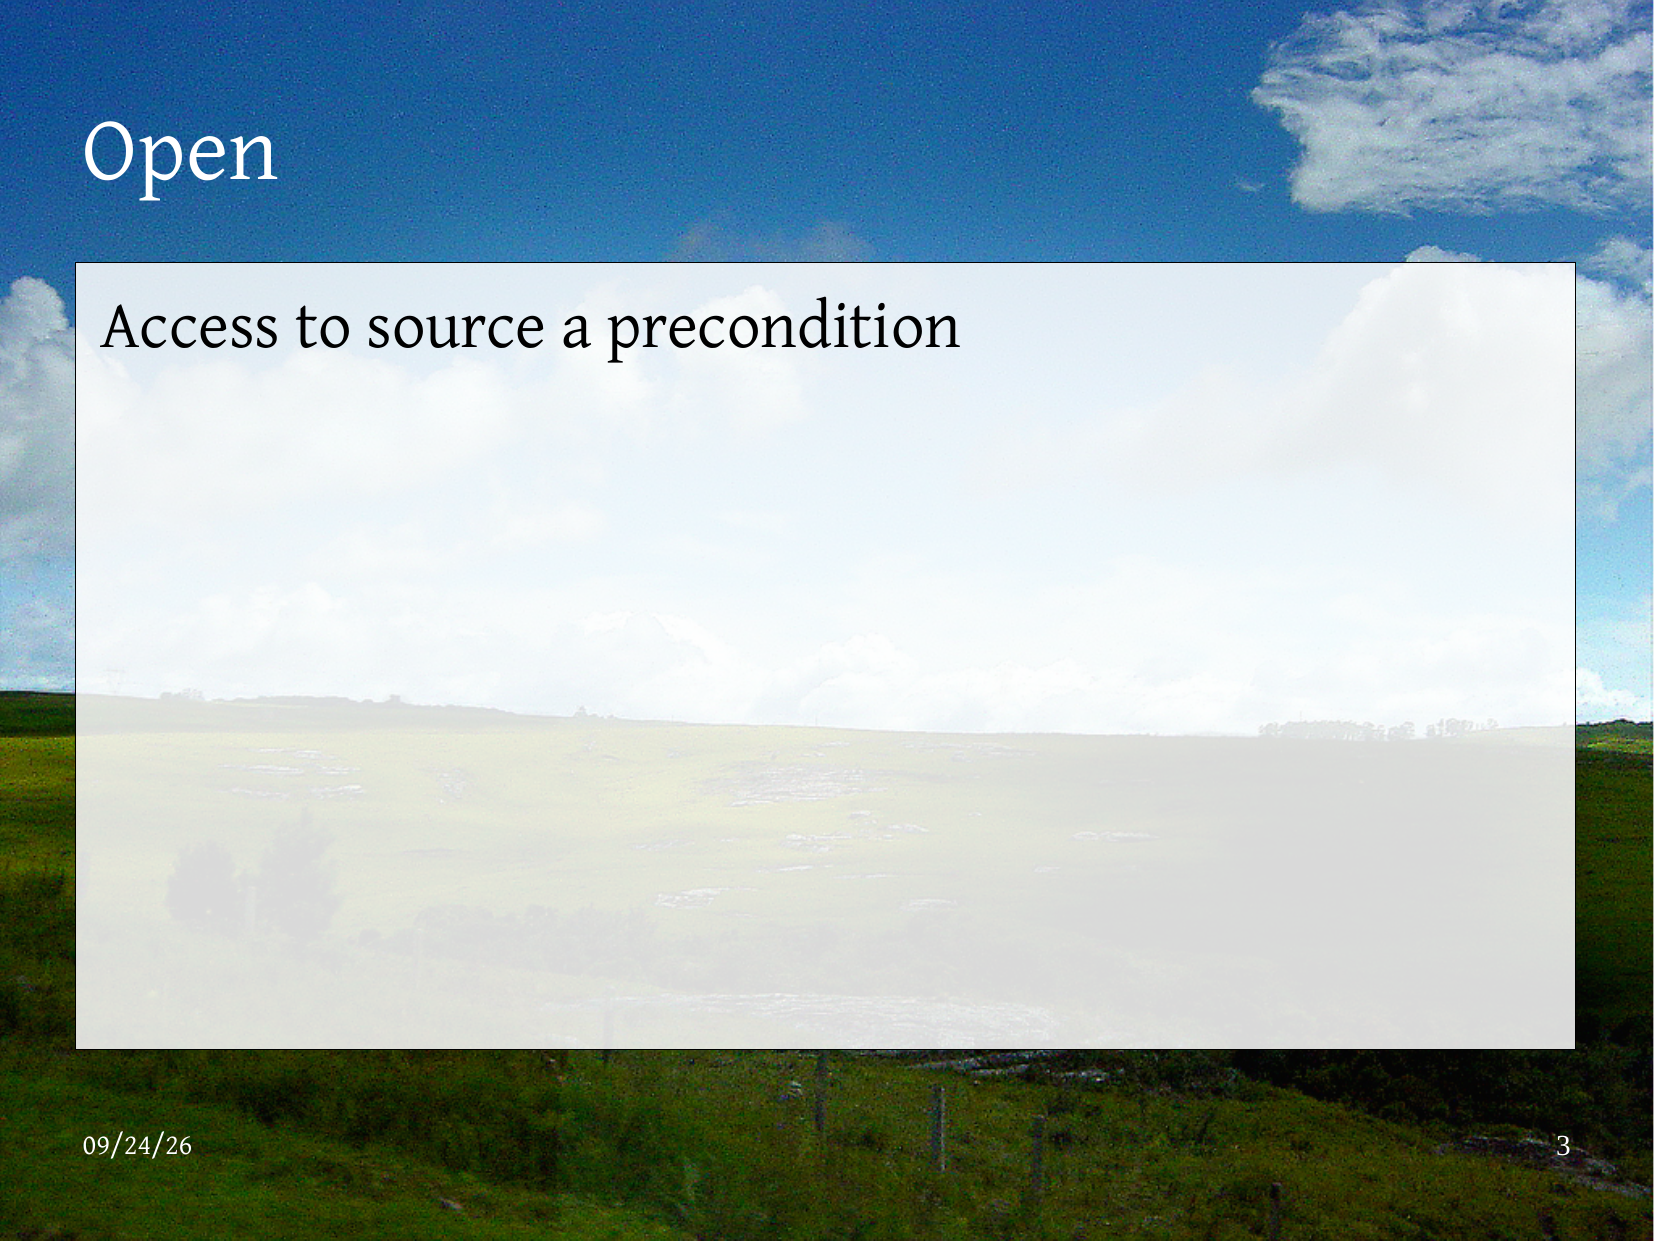

# Open
Access to source a precondition
3